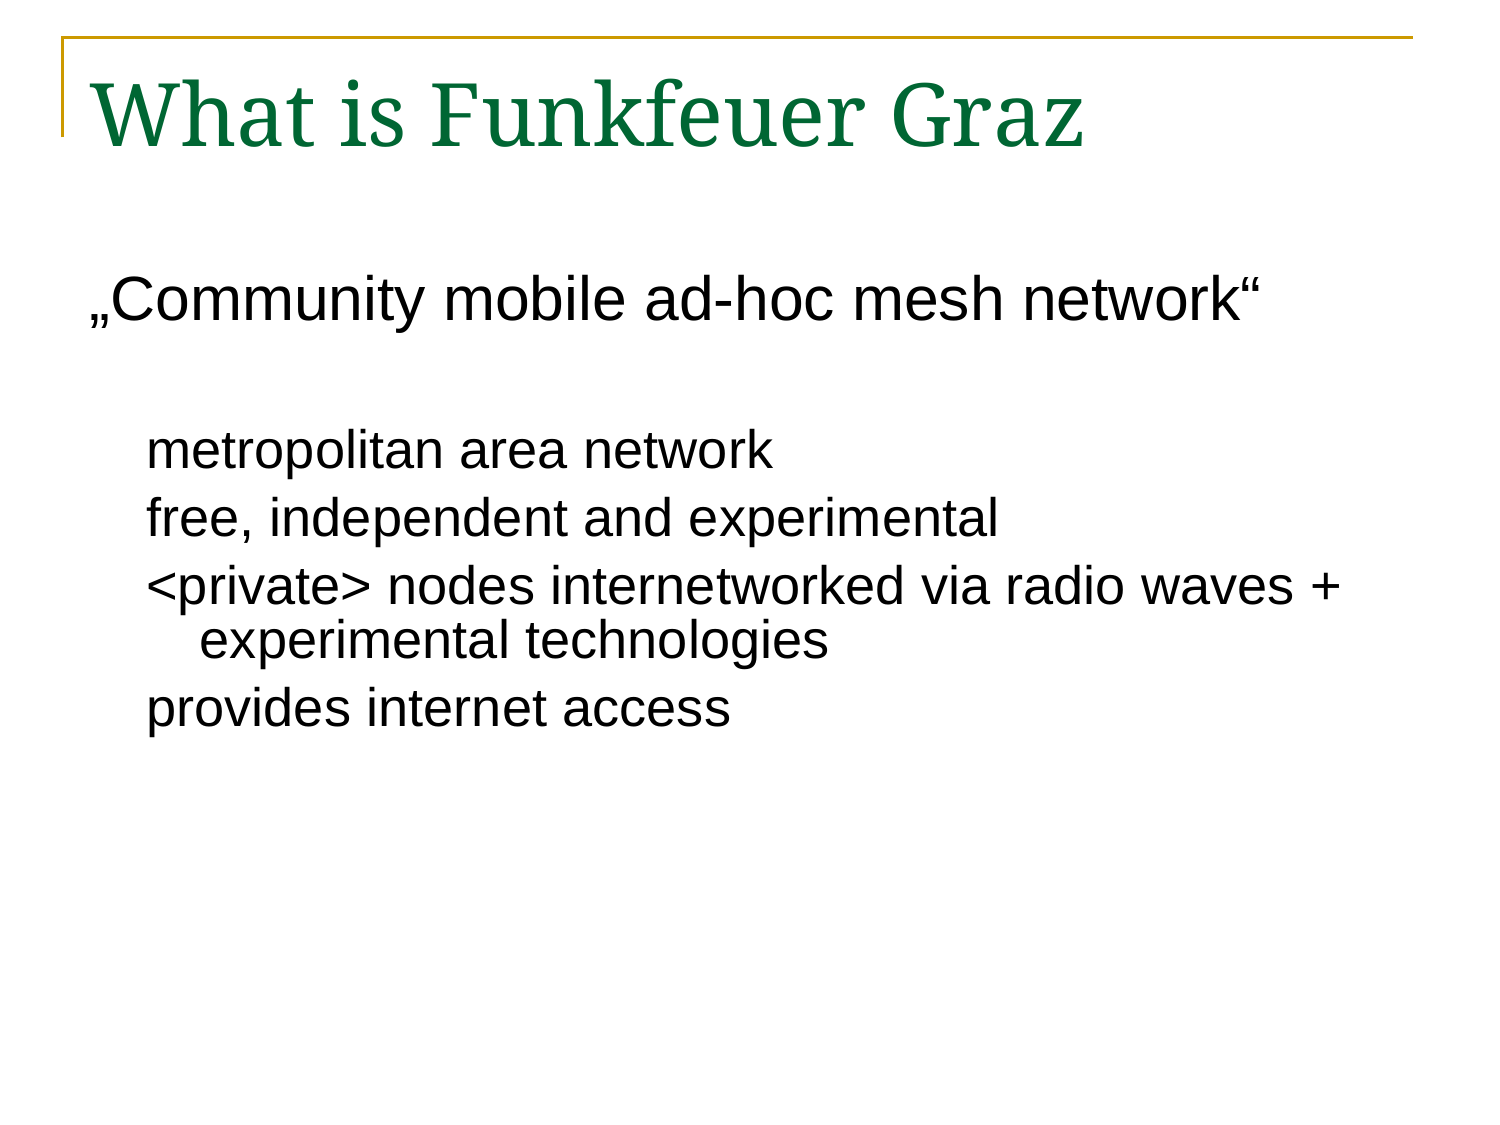

# What is Funkfeuer Graz
„Community mobile ad-hoc mesh network“
metropolitan area network
free, independent and experimental
<private> nodes internetworked via radio waves + experimental technologies
provides internet access